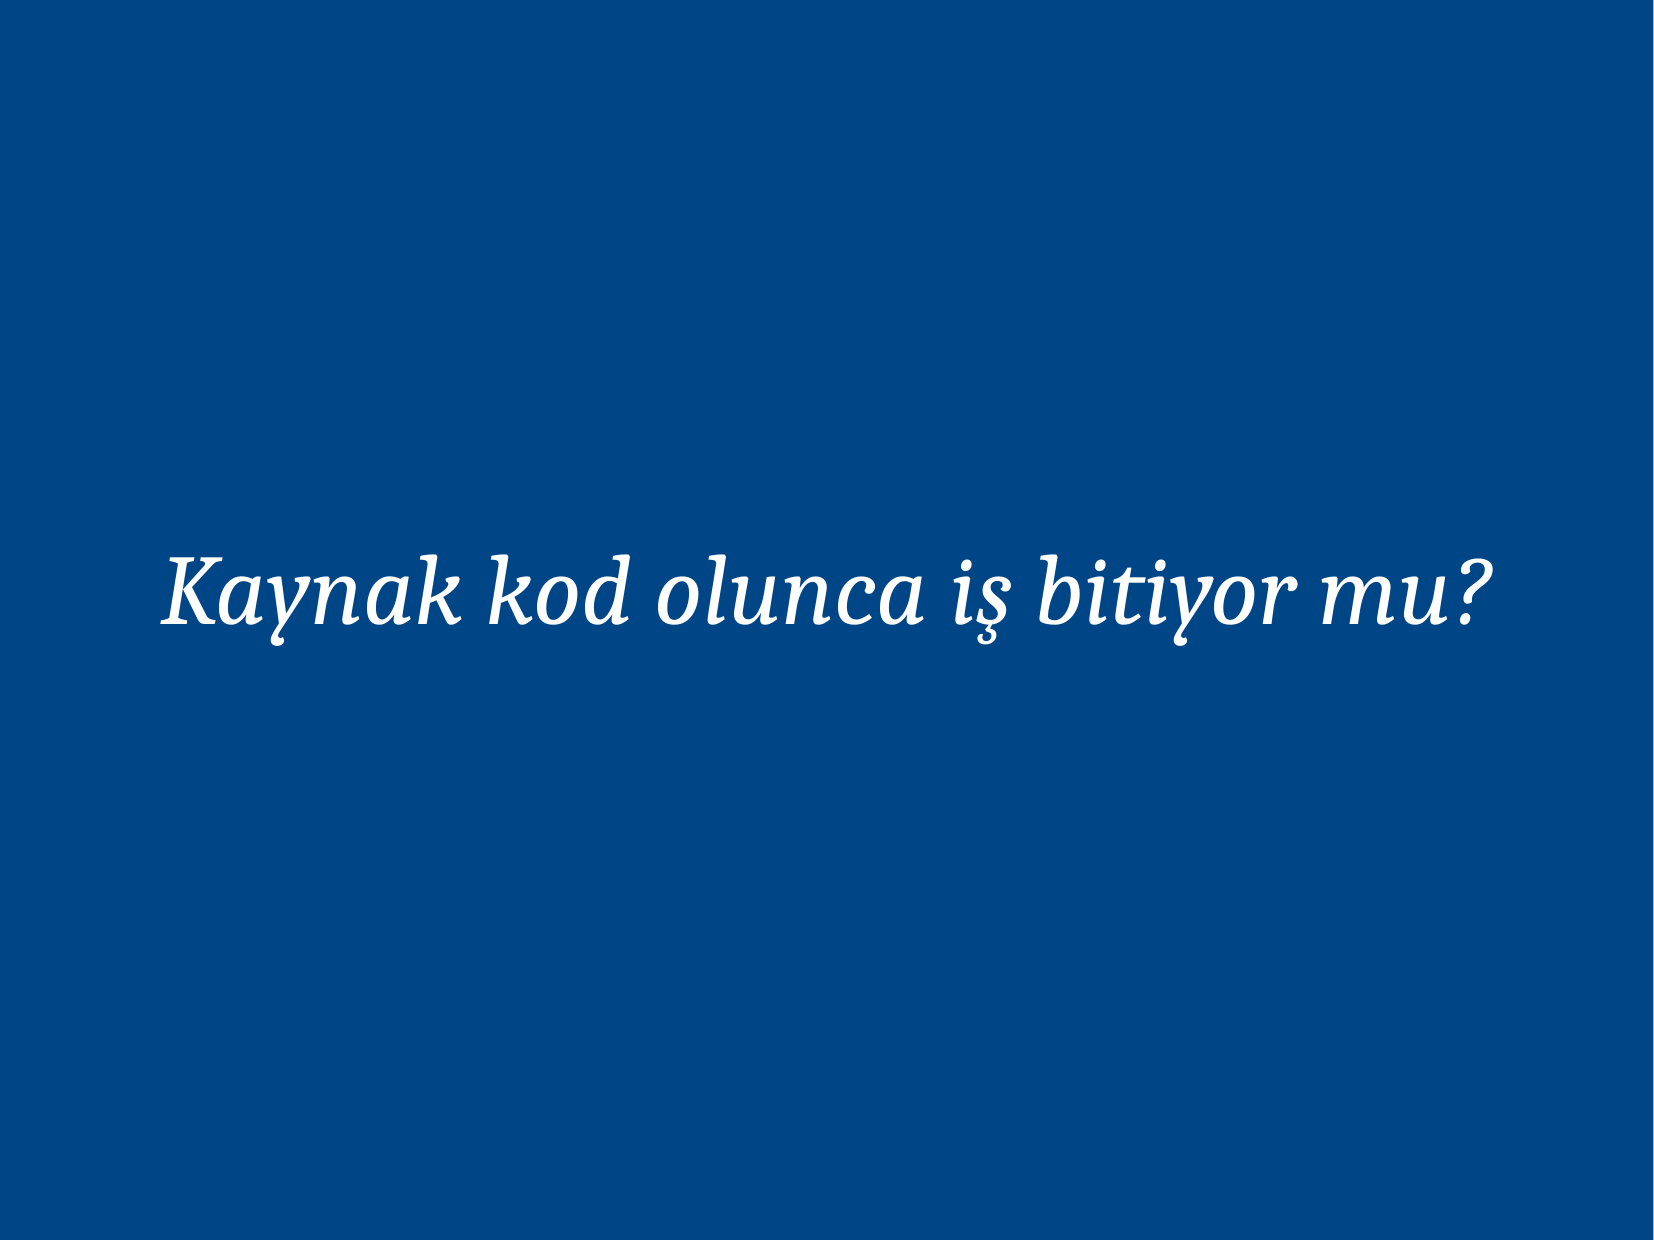

# Kaynak kod olunca iş bitiyor mu?